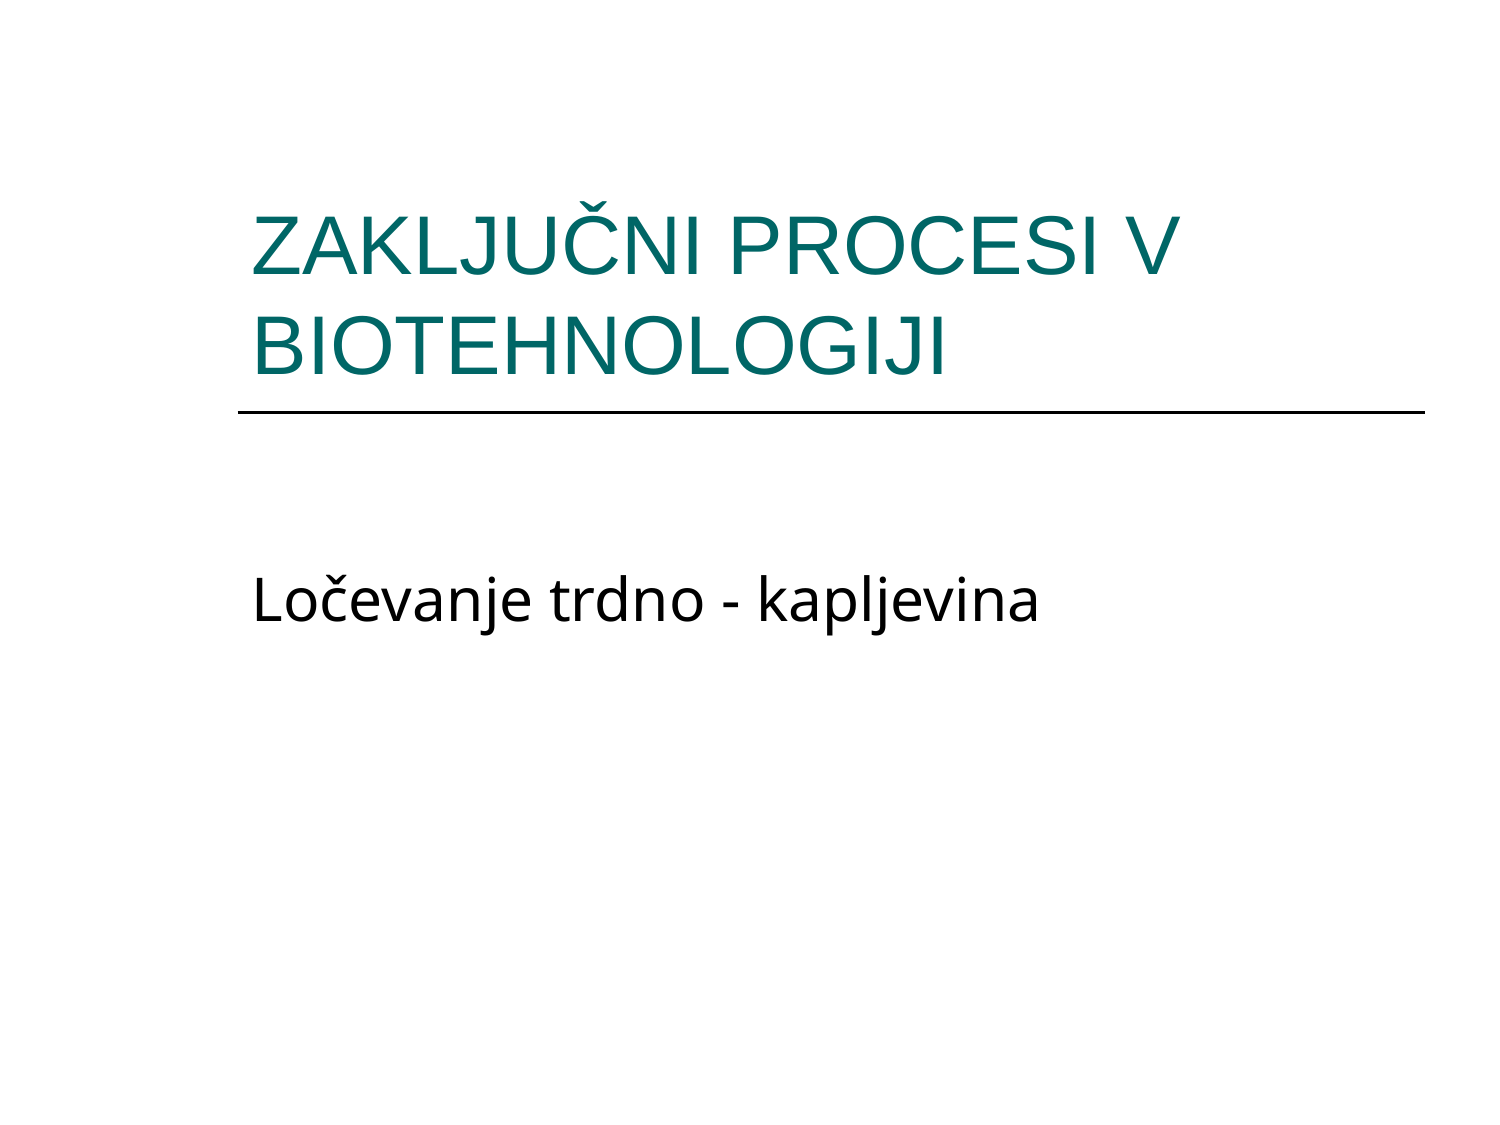

# ZAKLJUČNI PROCESI V BIOTEHNOLOGIJI
Ločevanje trdno - kapljevina